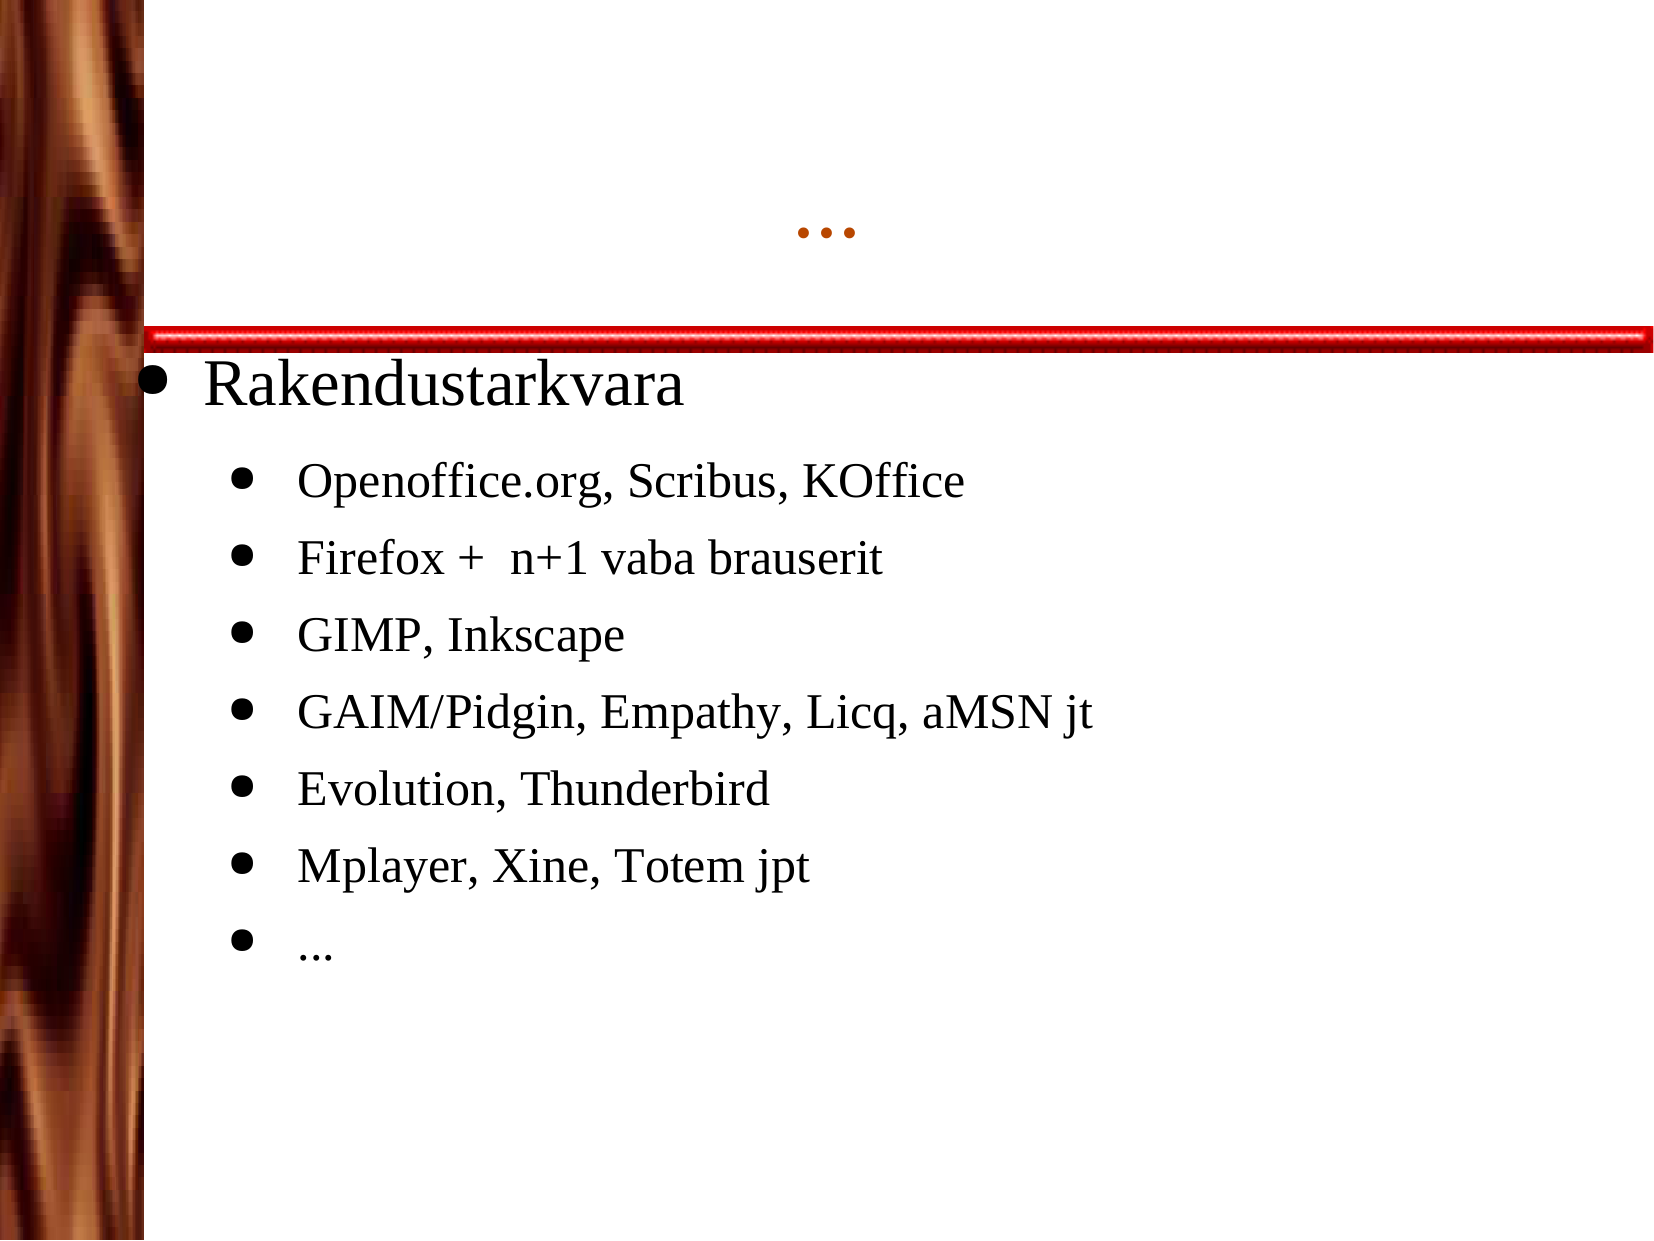

# ...
Rakendustarkvara
Openoffice.org, Scribus, KOffice
Firefox + n+1 vaba brauserit
GIMP, Inkscape
GAIM/Pidgin, Empathy, Licq, aMSN jt
Evolution, Thunderbird
Mplayer, Xine, Totem jpt
...